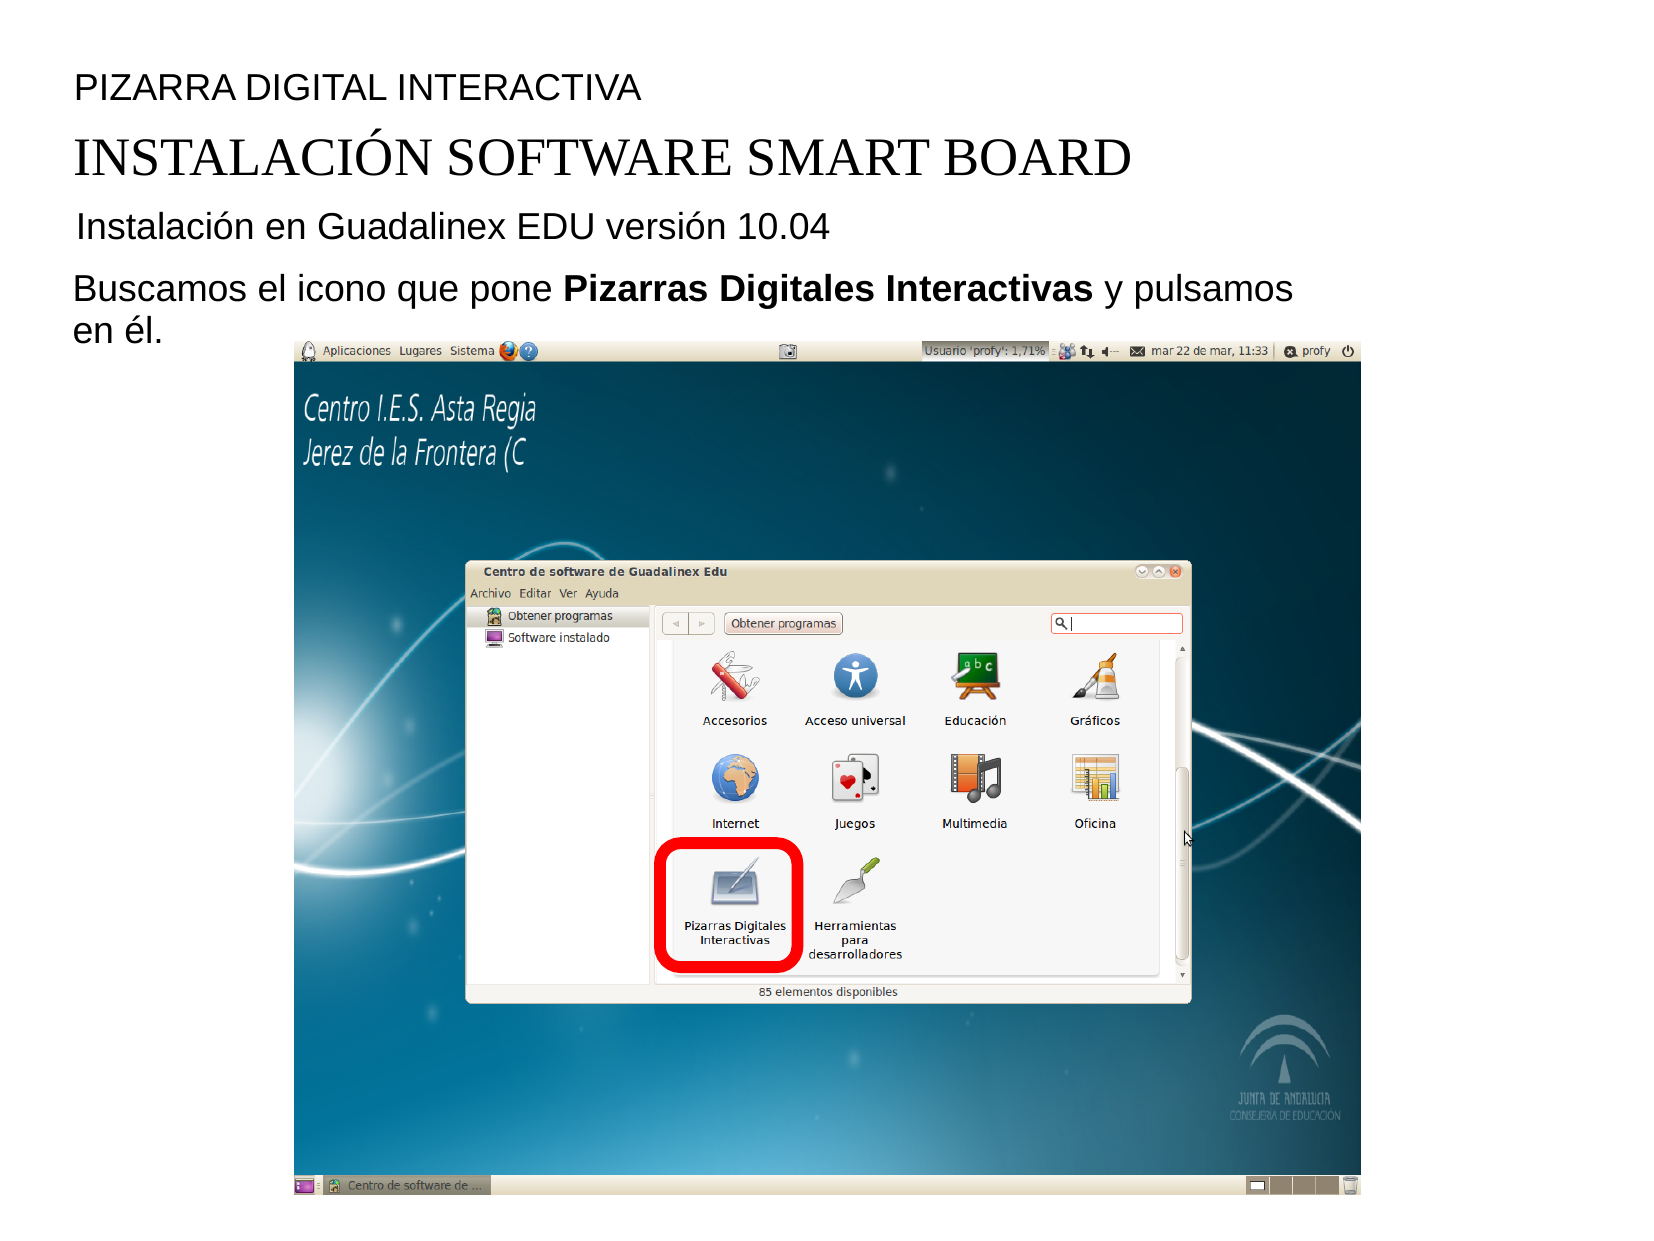

PIZARRA DIGITAL INTERACTIVA
INSTALACIÓN SOFTWARE SMART BOARD
Instalación en Guadalinex EDU versión 10.04
Buscamos el icono que pone Pizarras Digitales Interactivas y pulsamos en él.